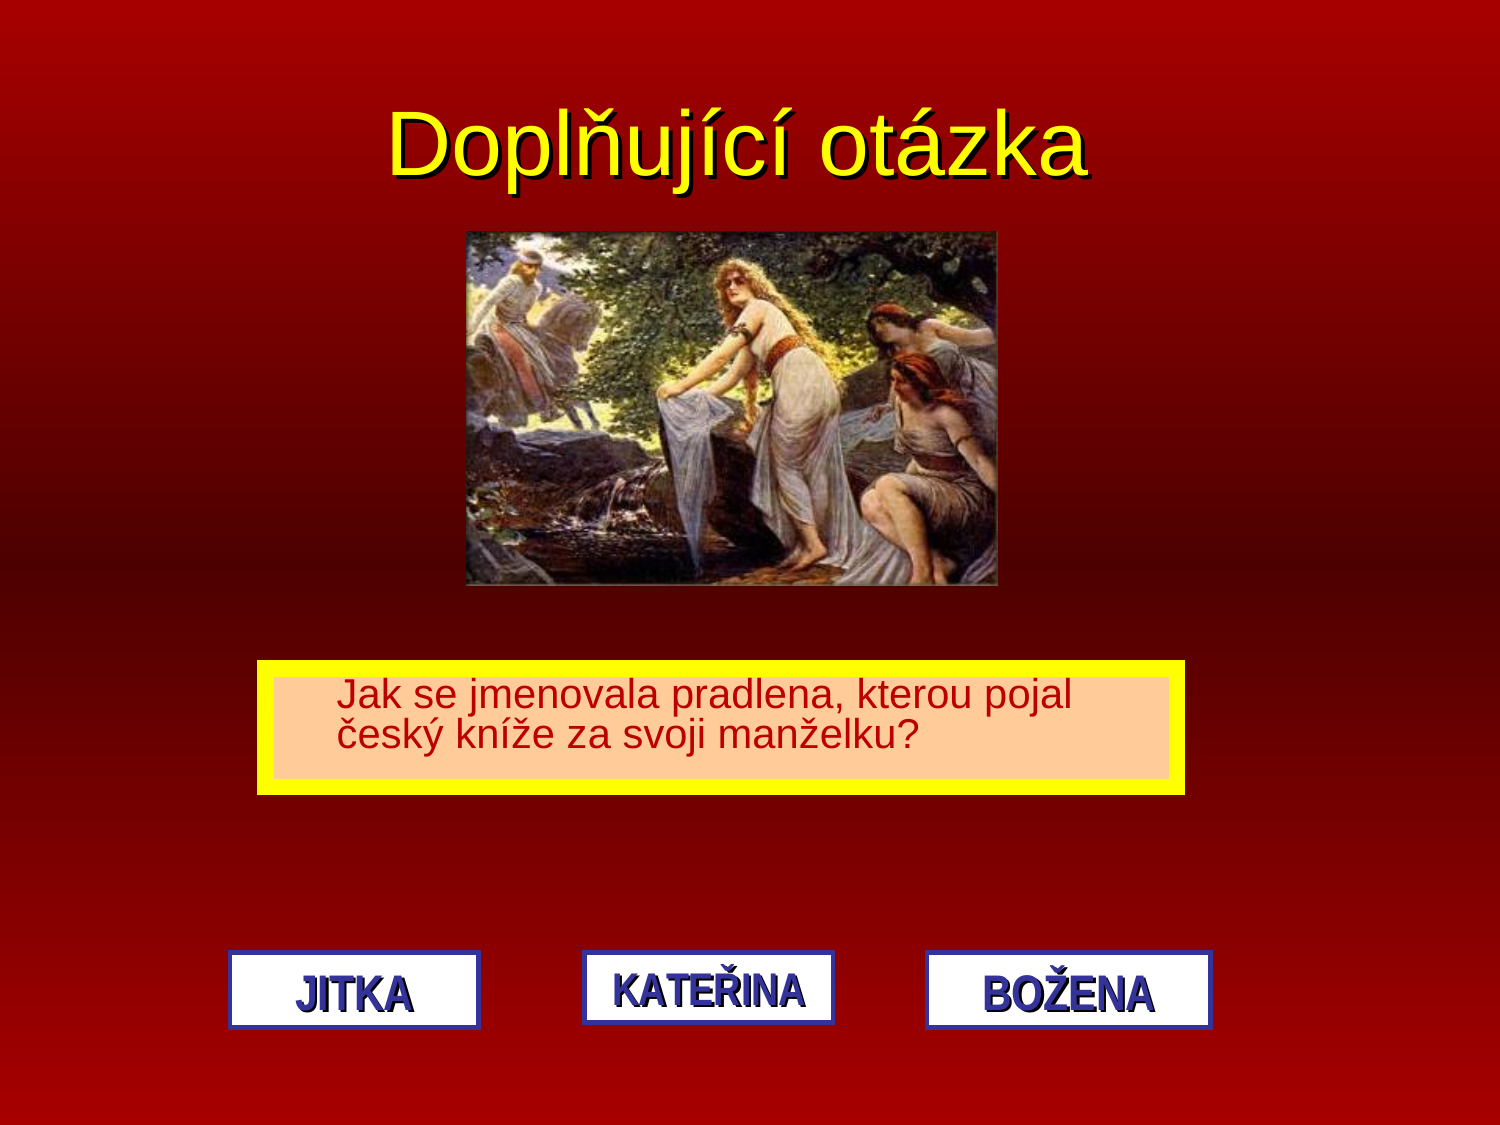

# Doplňující otázka
	Jak se jmenovala pradlena, kterou pojal český kníže za svoji manželku?
JITKA
KATEŘINA
BOŽENA